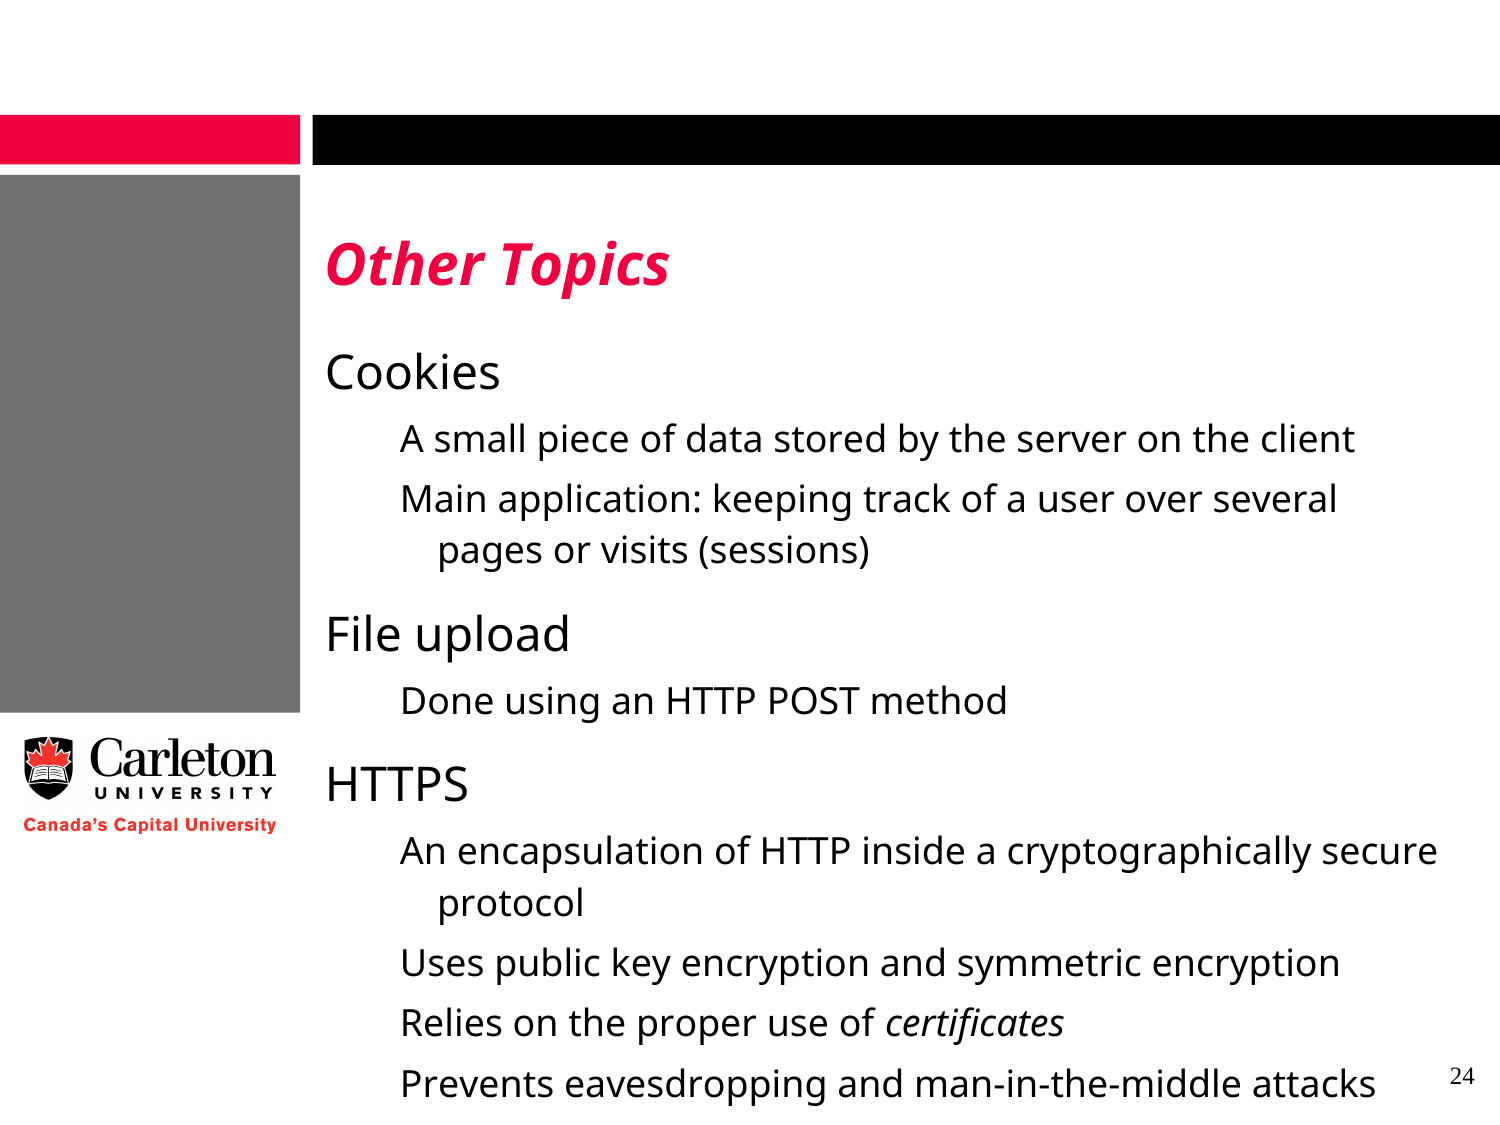

# Other Topics
Cookies
A small piece of data stored by the server on the client
Main application: keeping track of a user over several pages or visits (sessions)
File upload
Done using an HTTP POST method
HTTPS
An encapsulation of HTTP inside a cryptographically secure protocol
Uses public key encryption and symmetric encryption
Relies on the proper use of certificates
Prevents eavesdropping and man-in-the-middle attacks
24